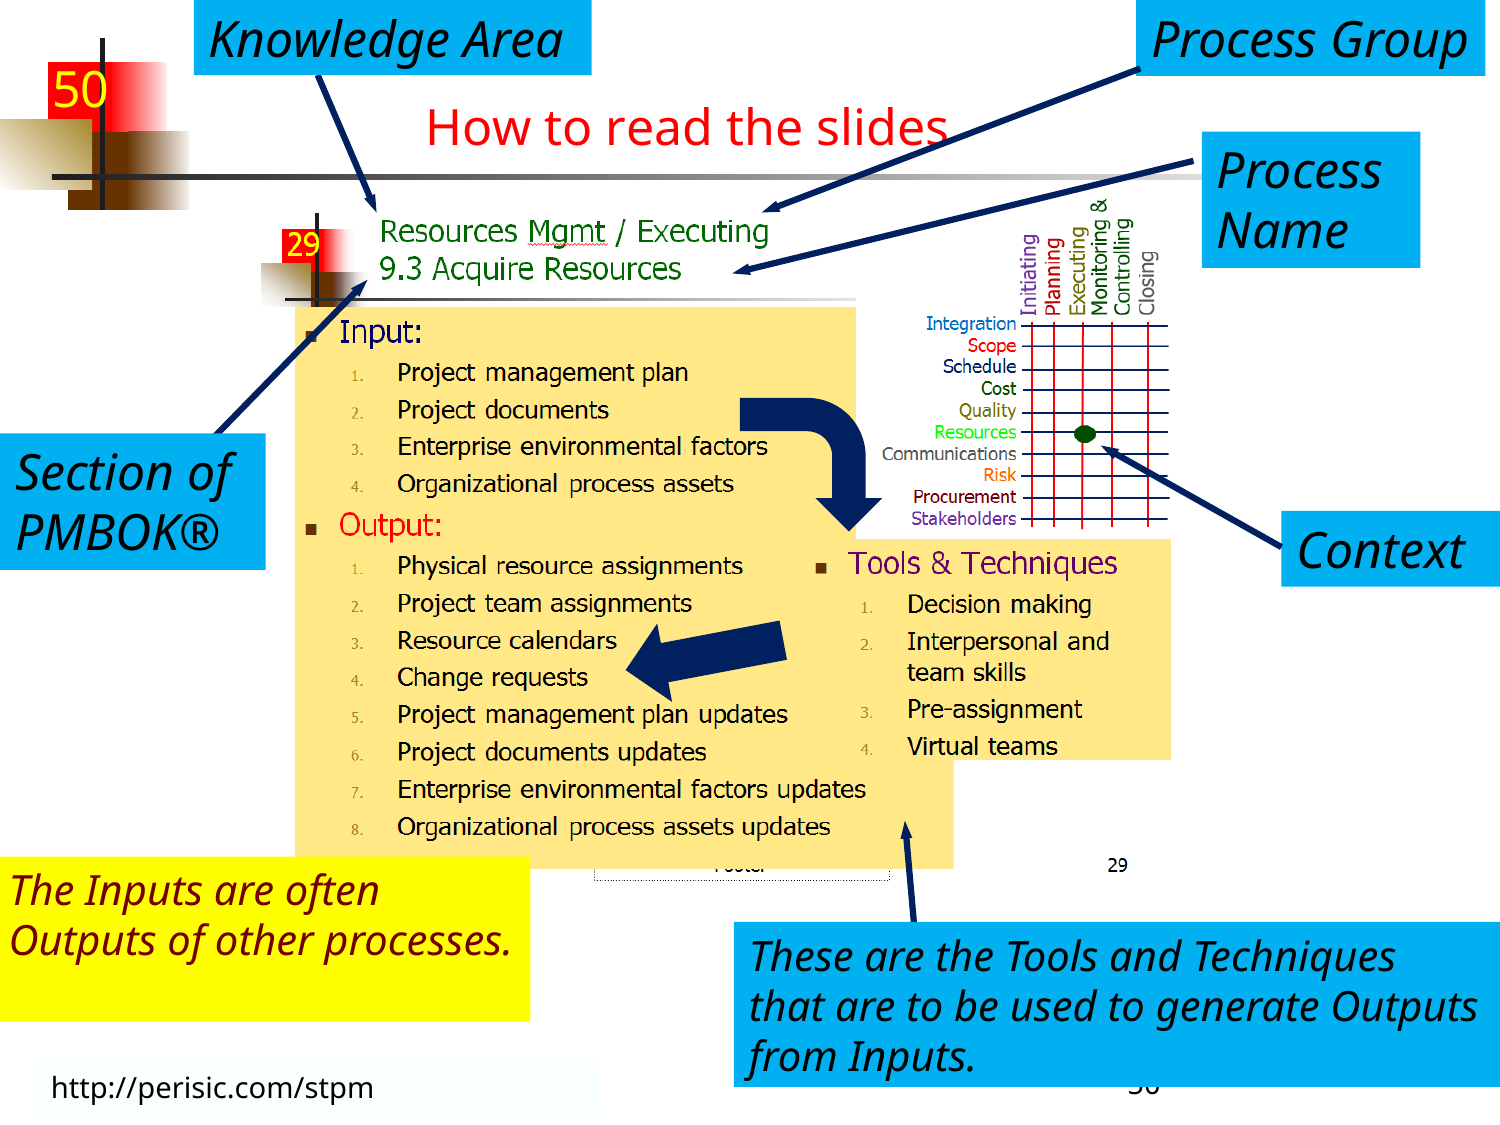

Knowledge Area
# How to read the slides
Process Group
Process Name
Section of PMBOK®
Context
The Inputs are often Outputs of other processes.
These are the Tools and Techniques
that are to be used to generate Outputs
from Inputs.
http://perisic.com/stpm